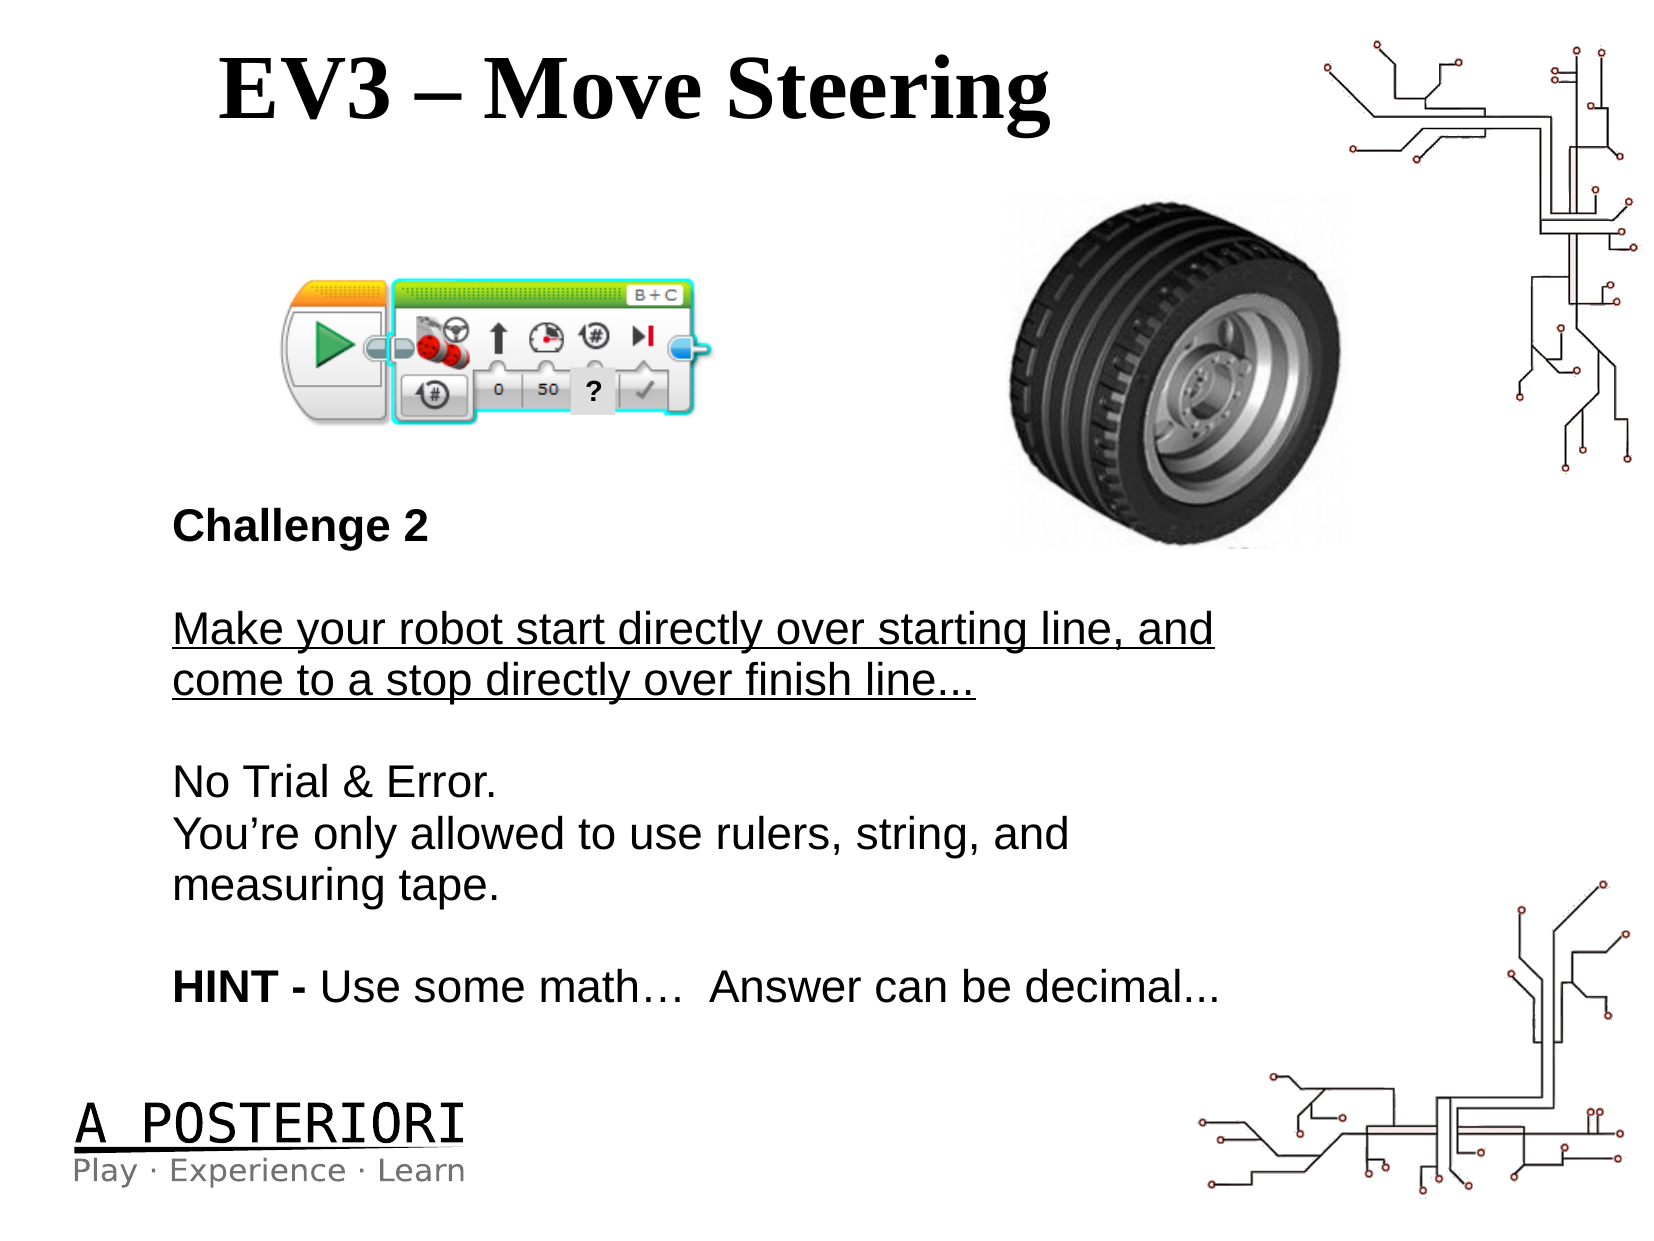

# EV3 – Move Steering
?
Challenge 2
Make your robot start directly over starting line, and come to a stop directly over finish line...
No Trial & Error.
You’re only allowed to use rulers, string, and measuring tape.
HINT - Use some math… Answer can be decimal...